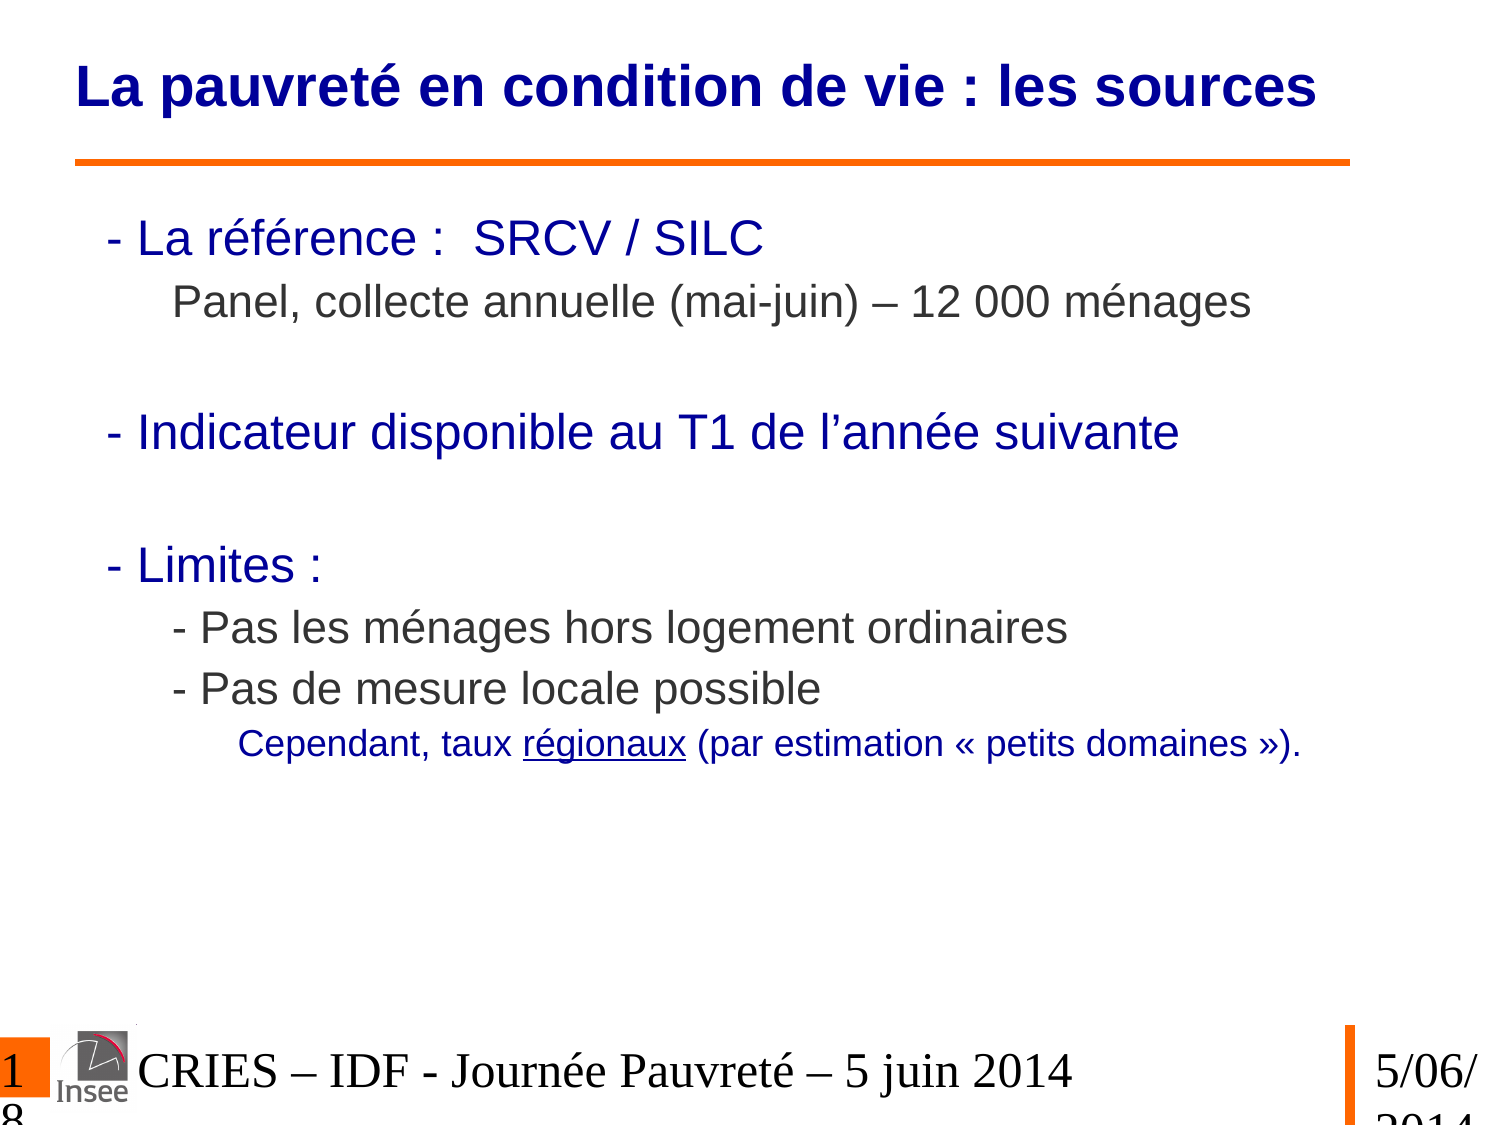

# La pauvreté en condition de vie : les sources
- La référence : SRCV / SILC
Panel, collecte annuelle (mai-juin) – 12 000 ménages
- Indicateur disponible au T1 de l’année suivante
- Limites :
- Pas les ménages hors logement ordinaires
- Pas de mesure locale possible
Cependant, taux régionaux (par estimation « petits domaines »).
18
Titre du diaporama
Date